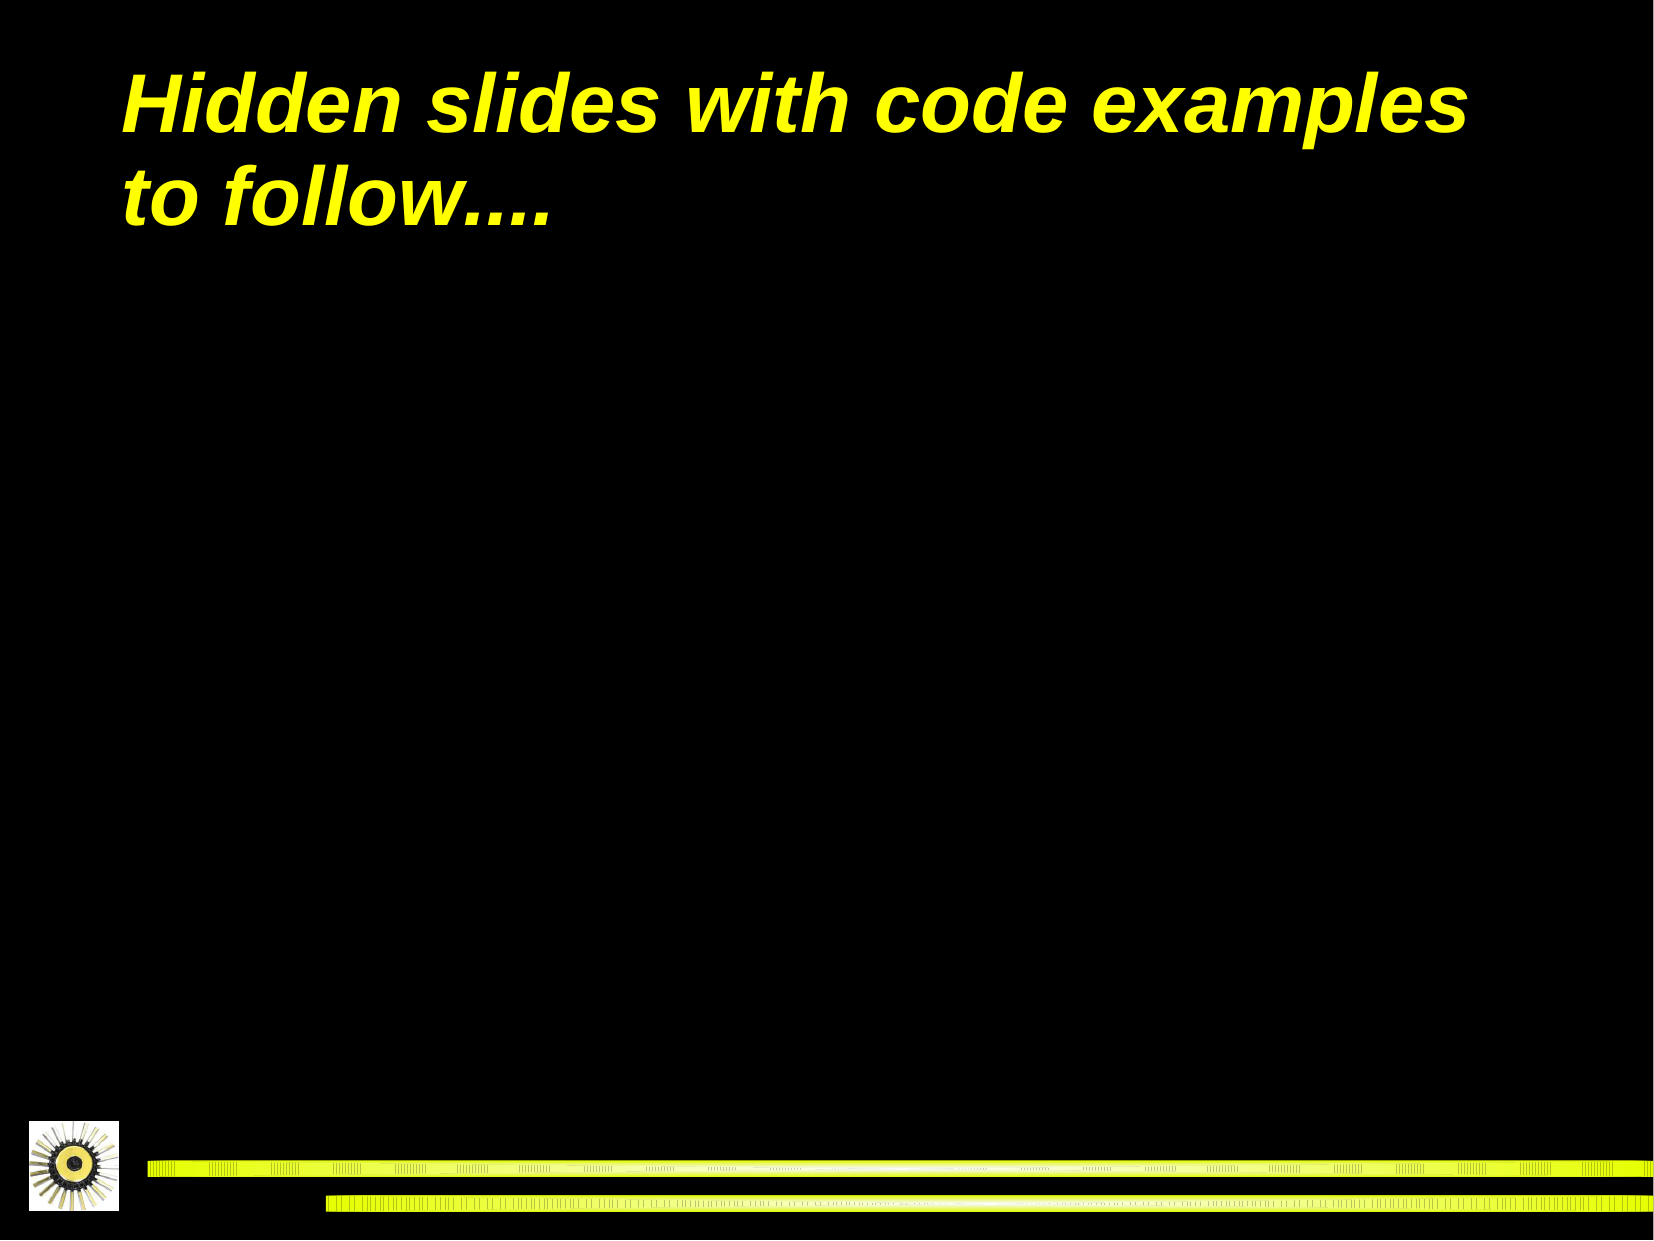

# Hidden slides with code examples to follow....